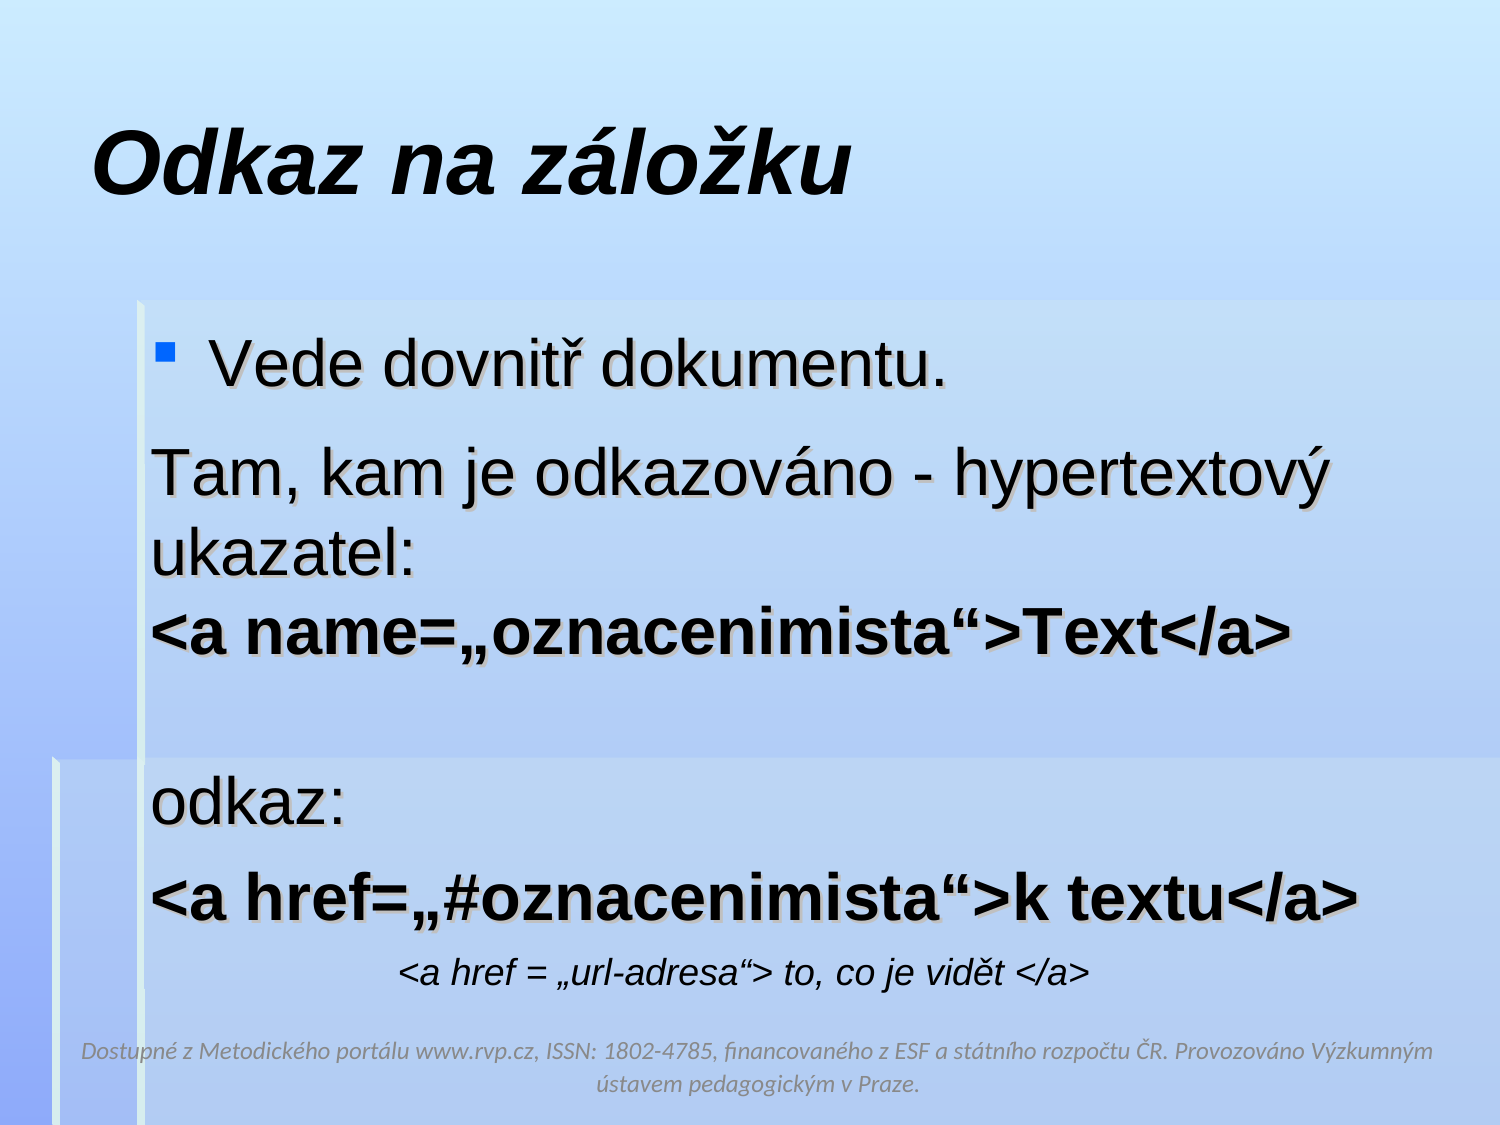

# Odkaz na záložku
Vede dovnitř dokumentu.
Tam, kam je odkazováno - hypertextový ukazatel:
<a name=„oznacenimista“>Text</a>
odkaz:
<a href=„#oznacenimista“>k textu</a>
<a href = „url-adresa“> to, co je vidět </a>
Dostupné z Metodického portálu www.rvp.cz, ISSN: 1802-4785, financovaného z ESF a státního rozpočtu ČR. Provozováno Výzkumným ústavem pedagogickým v Praze.